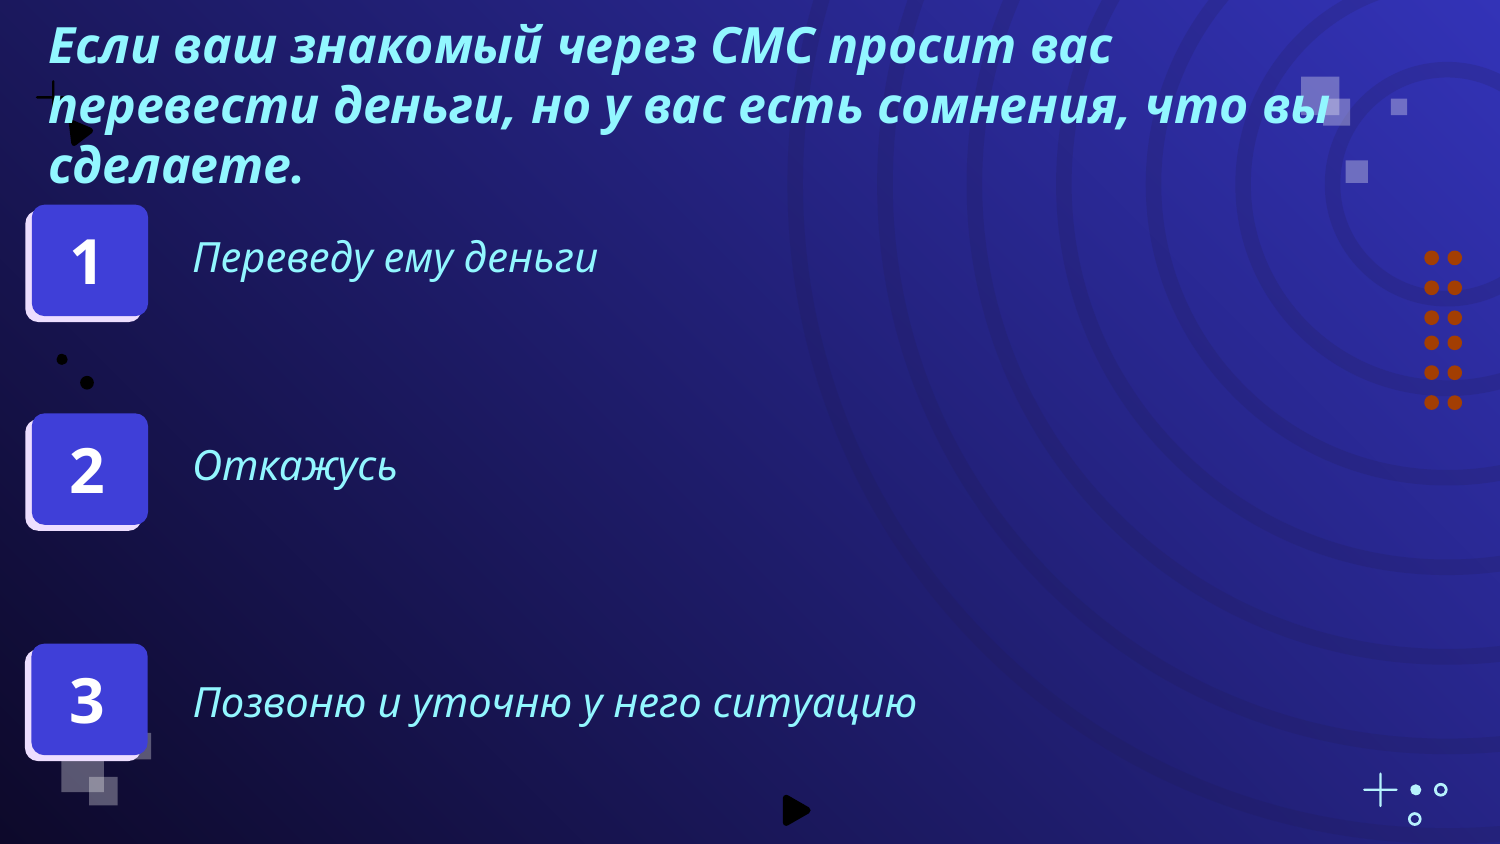

Если ваш знакомый через СМС просит вас перевести деньги, но у вас есть сомнения, что вы сделаете.
Переведу ему деньги
1
Откажусь
2
# Позвоню и уточню у него ситуацию
3